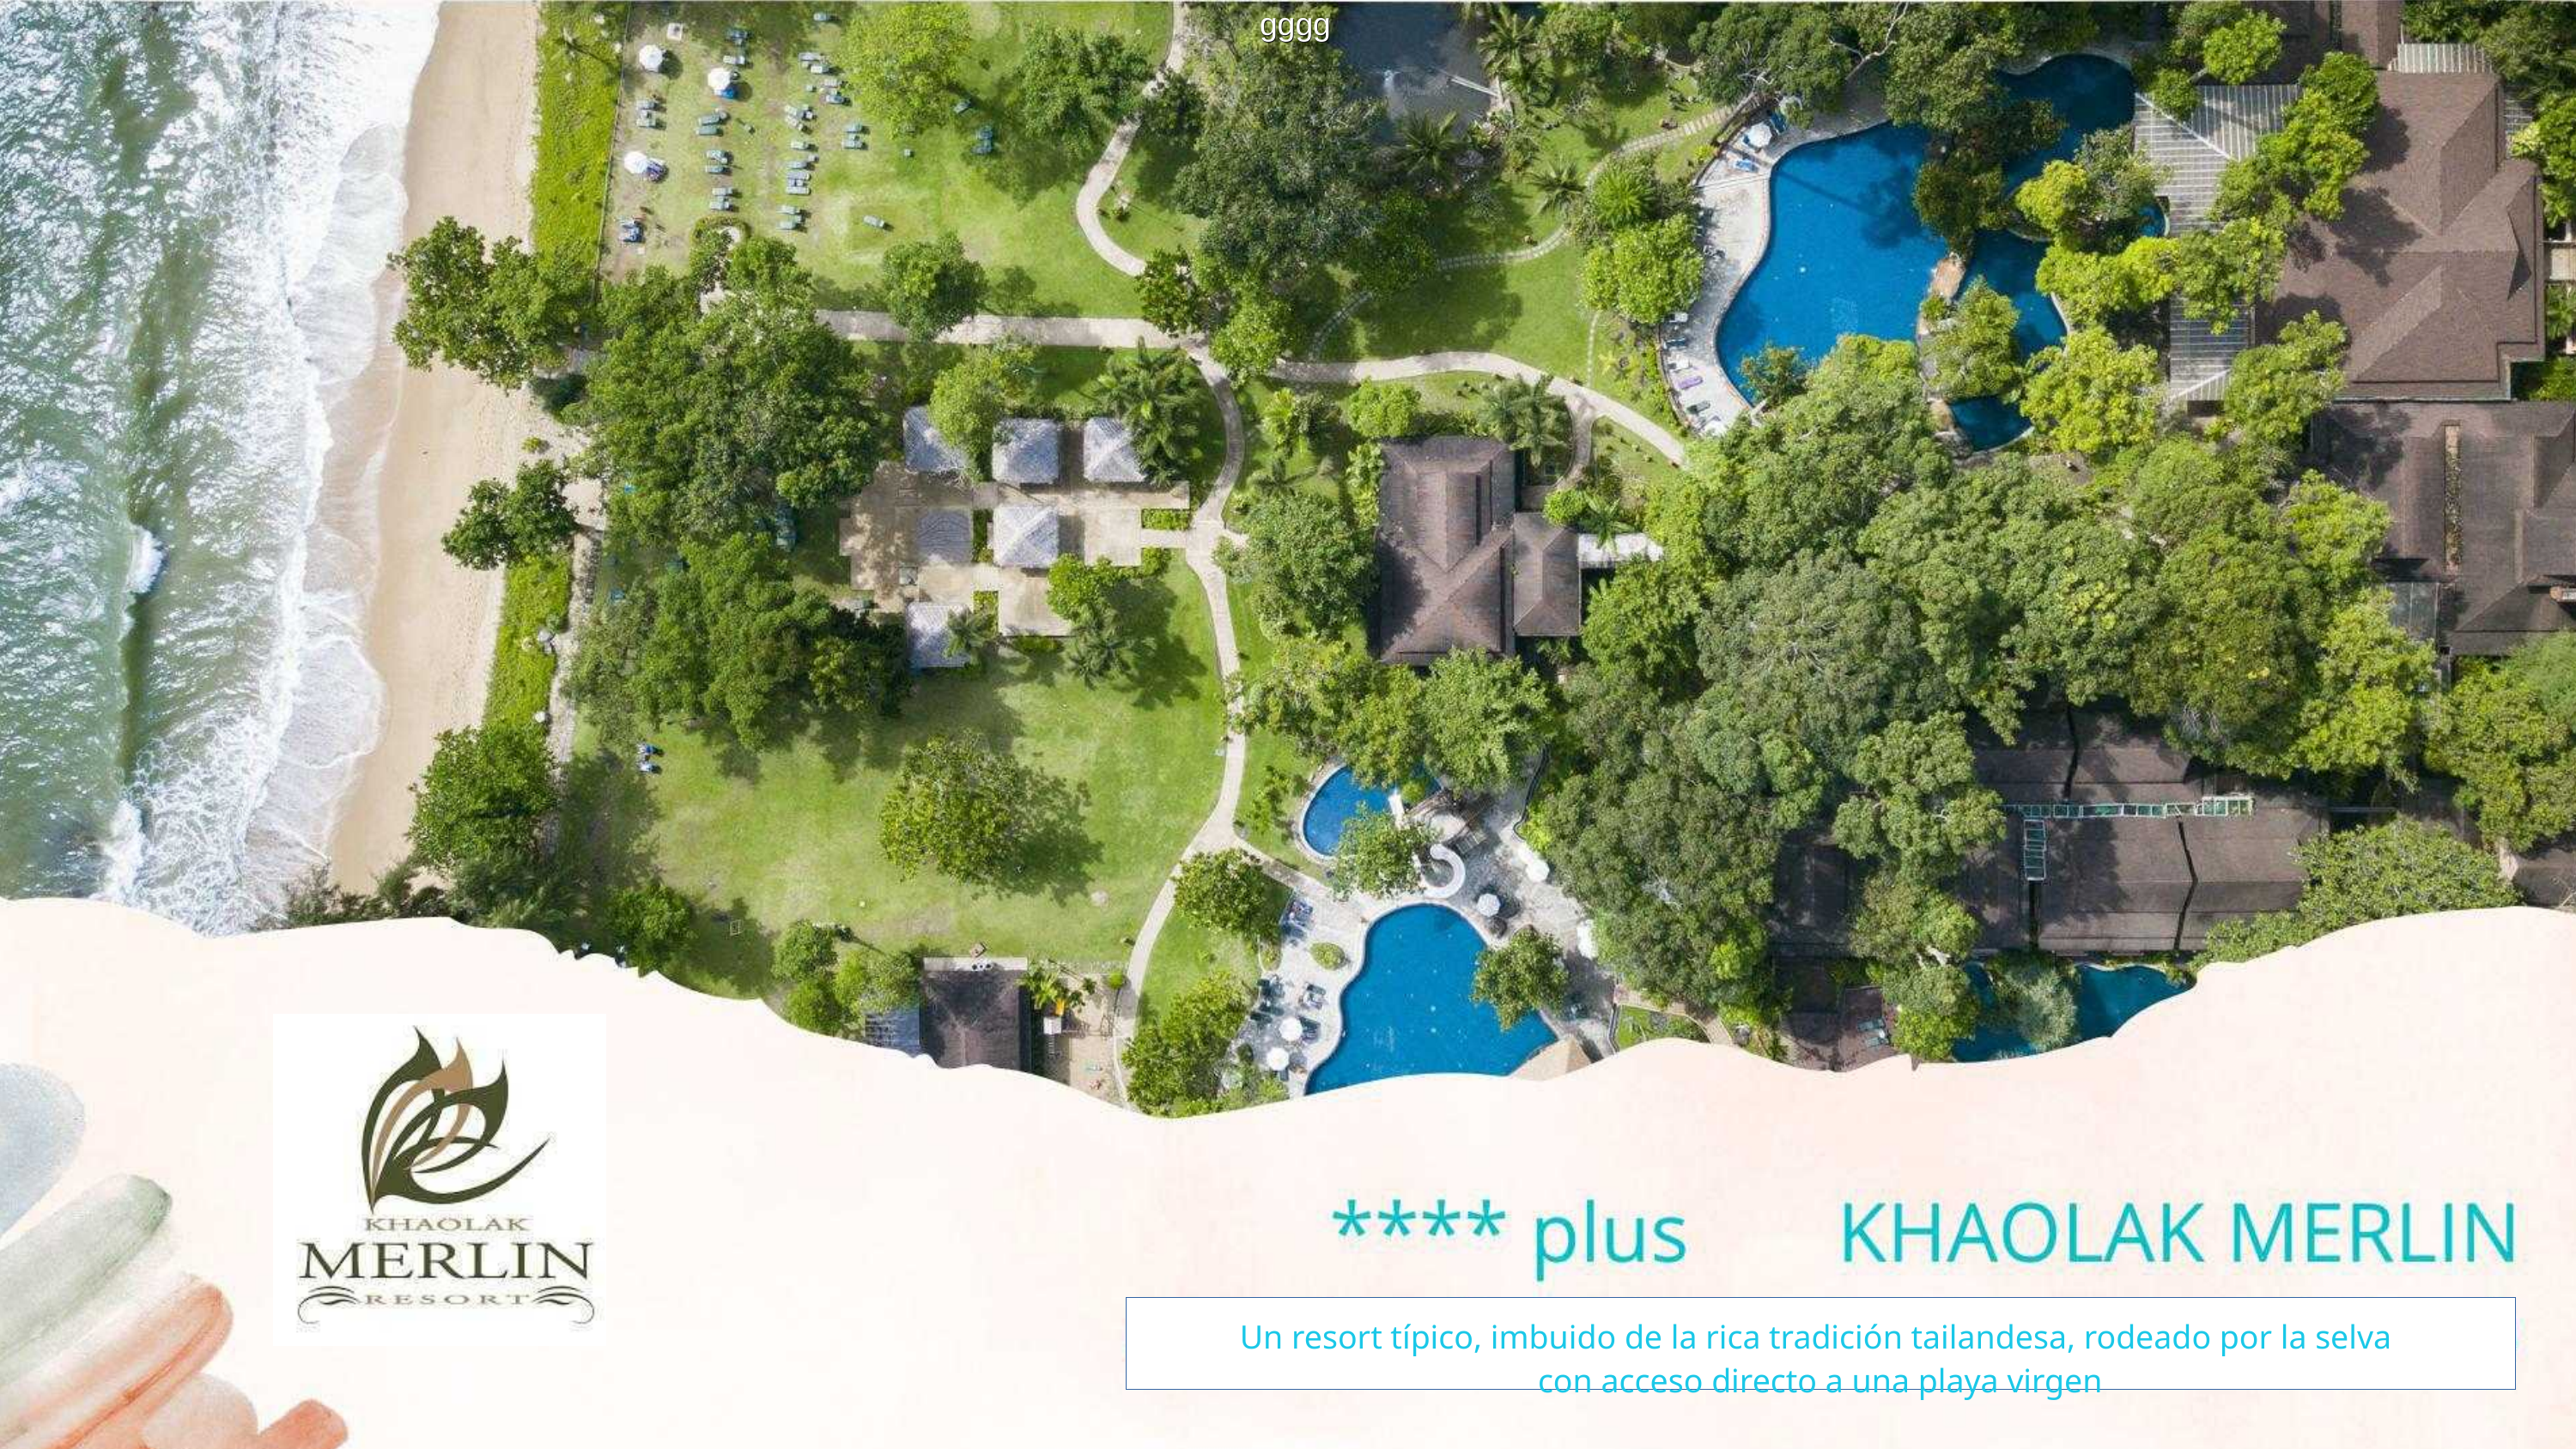

gggg
Un resort típico, imbuido de la rica tradición tailandesa, rodeado por la selva
con acceso directo a una playa virgen